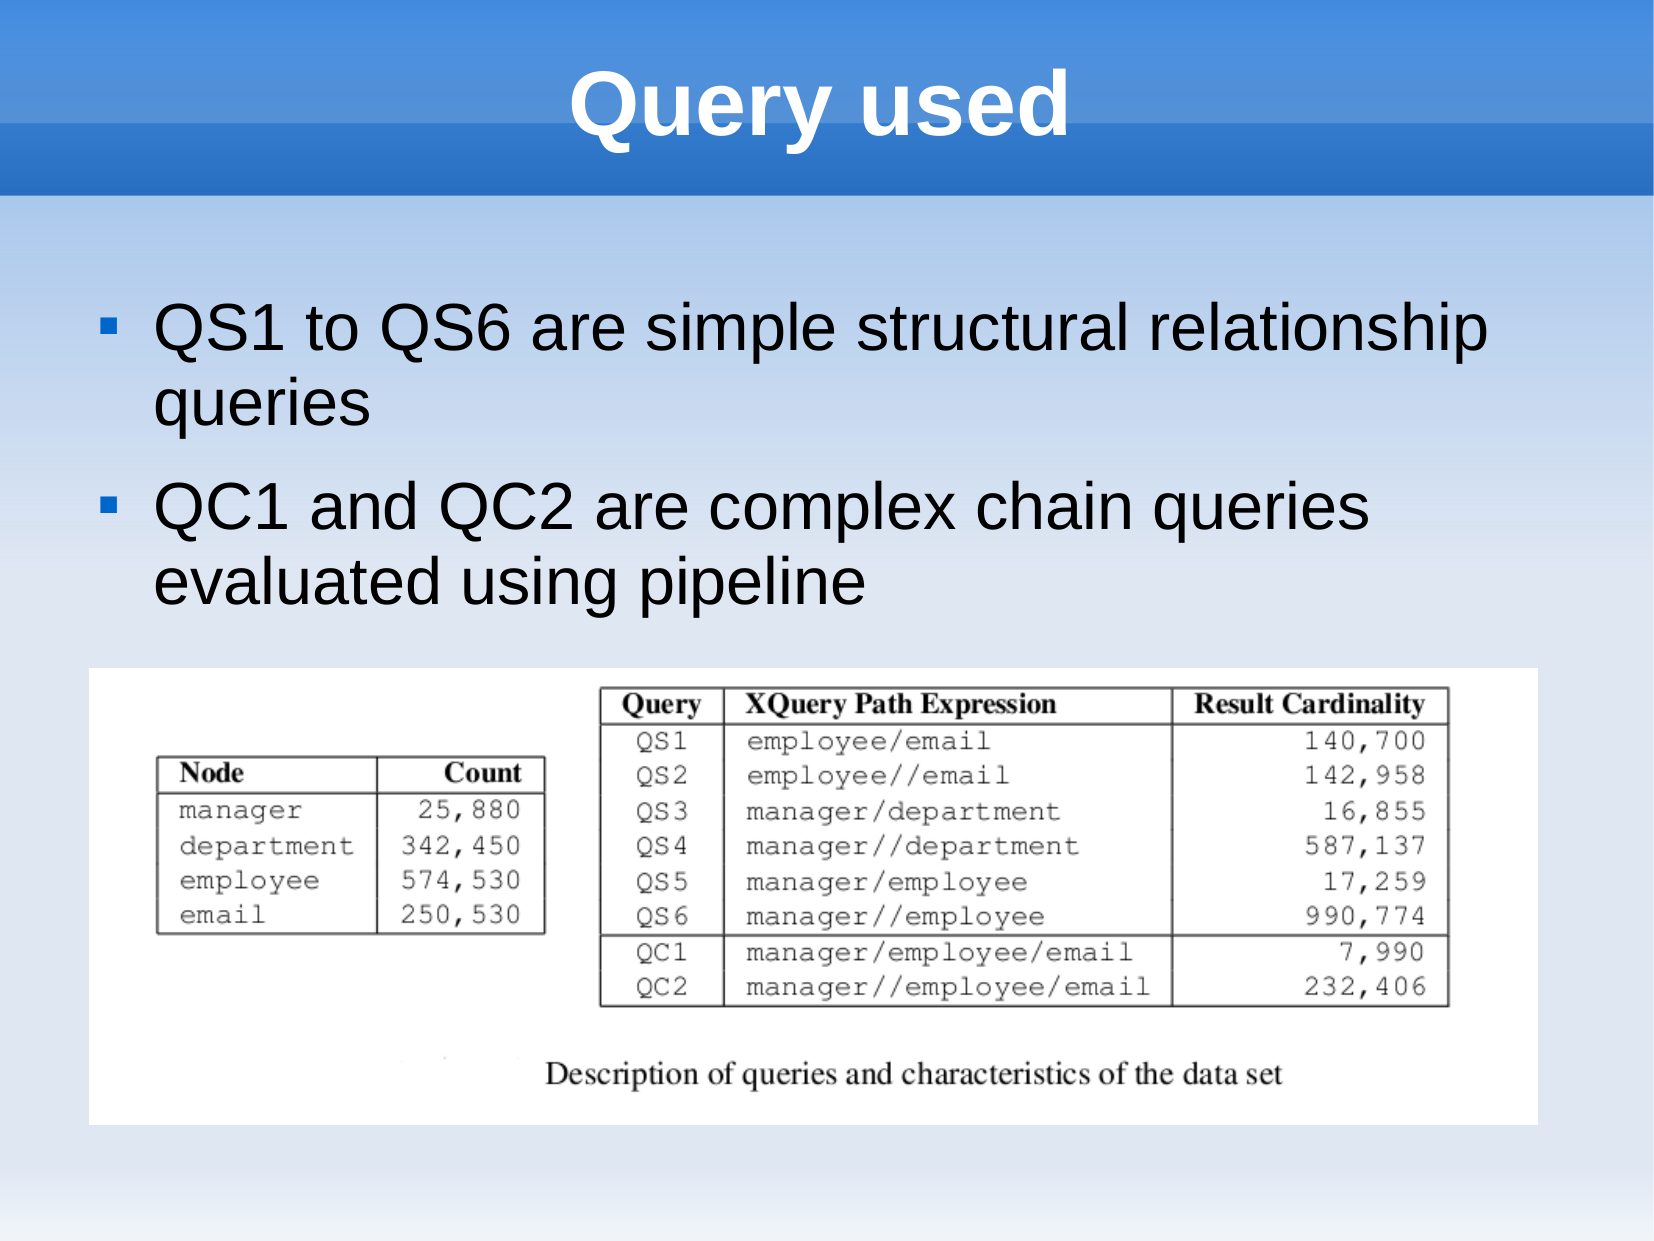

# Query used
QS1 to QS6 are simple structural relationship queries
QC1 and QC2 are complex chain queries evaluated using pipeline